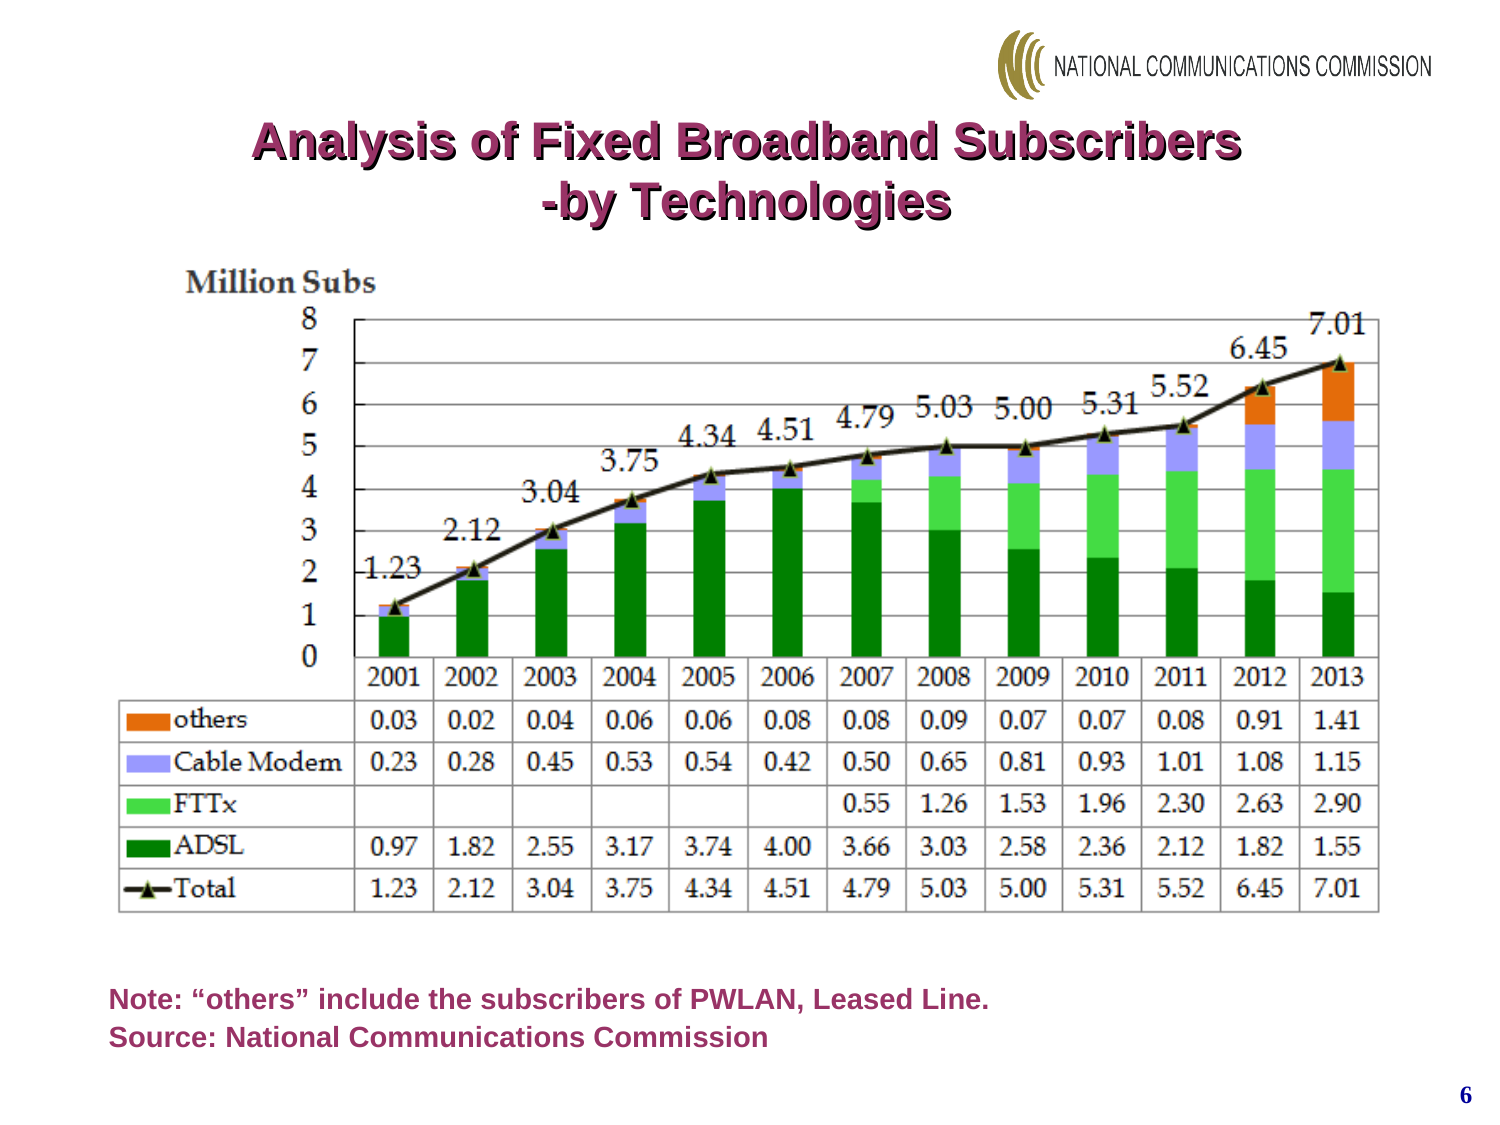

# Analysis of Fixed Broadband Subscribers -by Technologies
Note: “others” include the subscribers of PWLAN, Leased Line.
Source: National Communications Commission